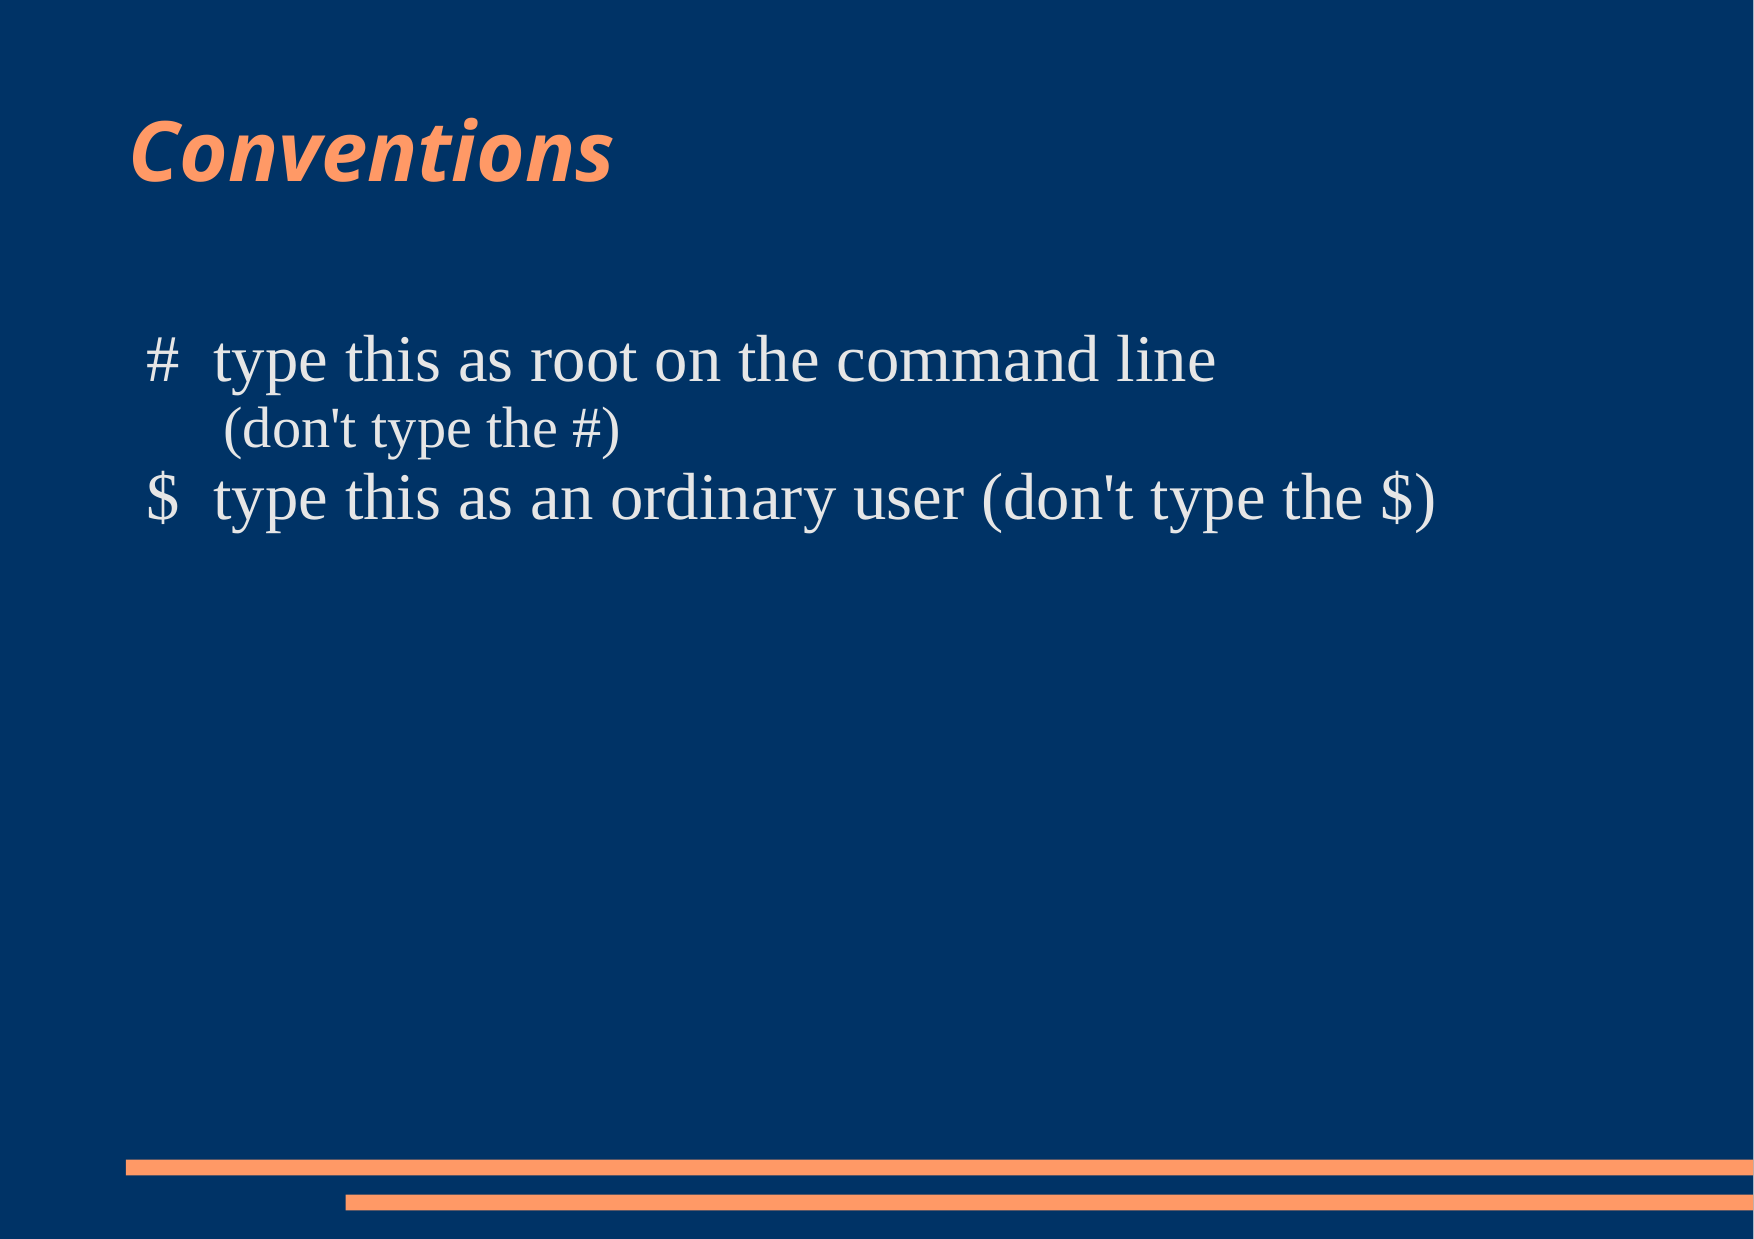

# Conventions
# type this as root on the command line
(don't type the #)
$ type this as an ordinary user (don't type the $)